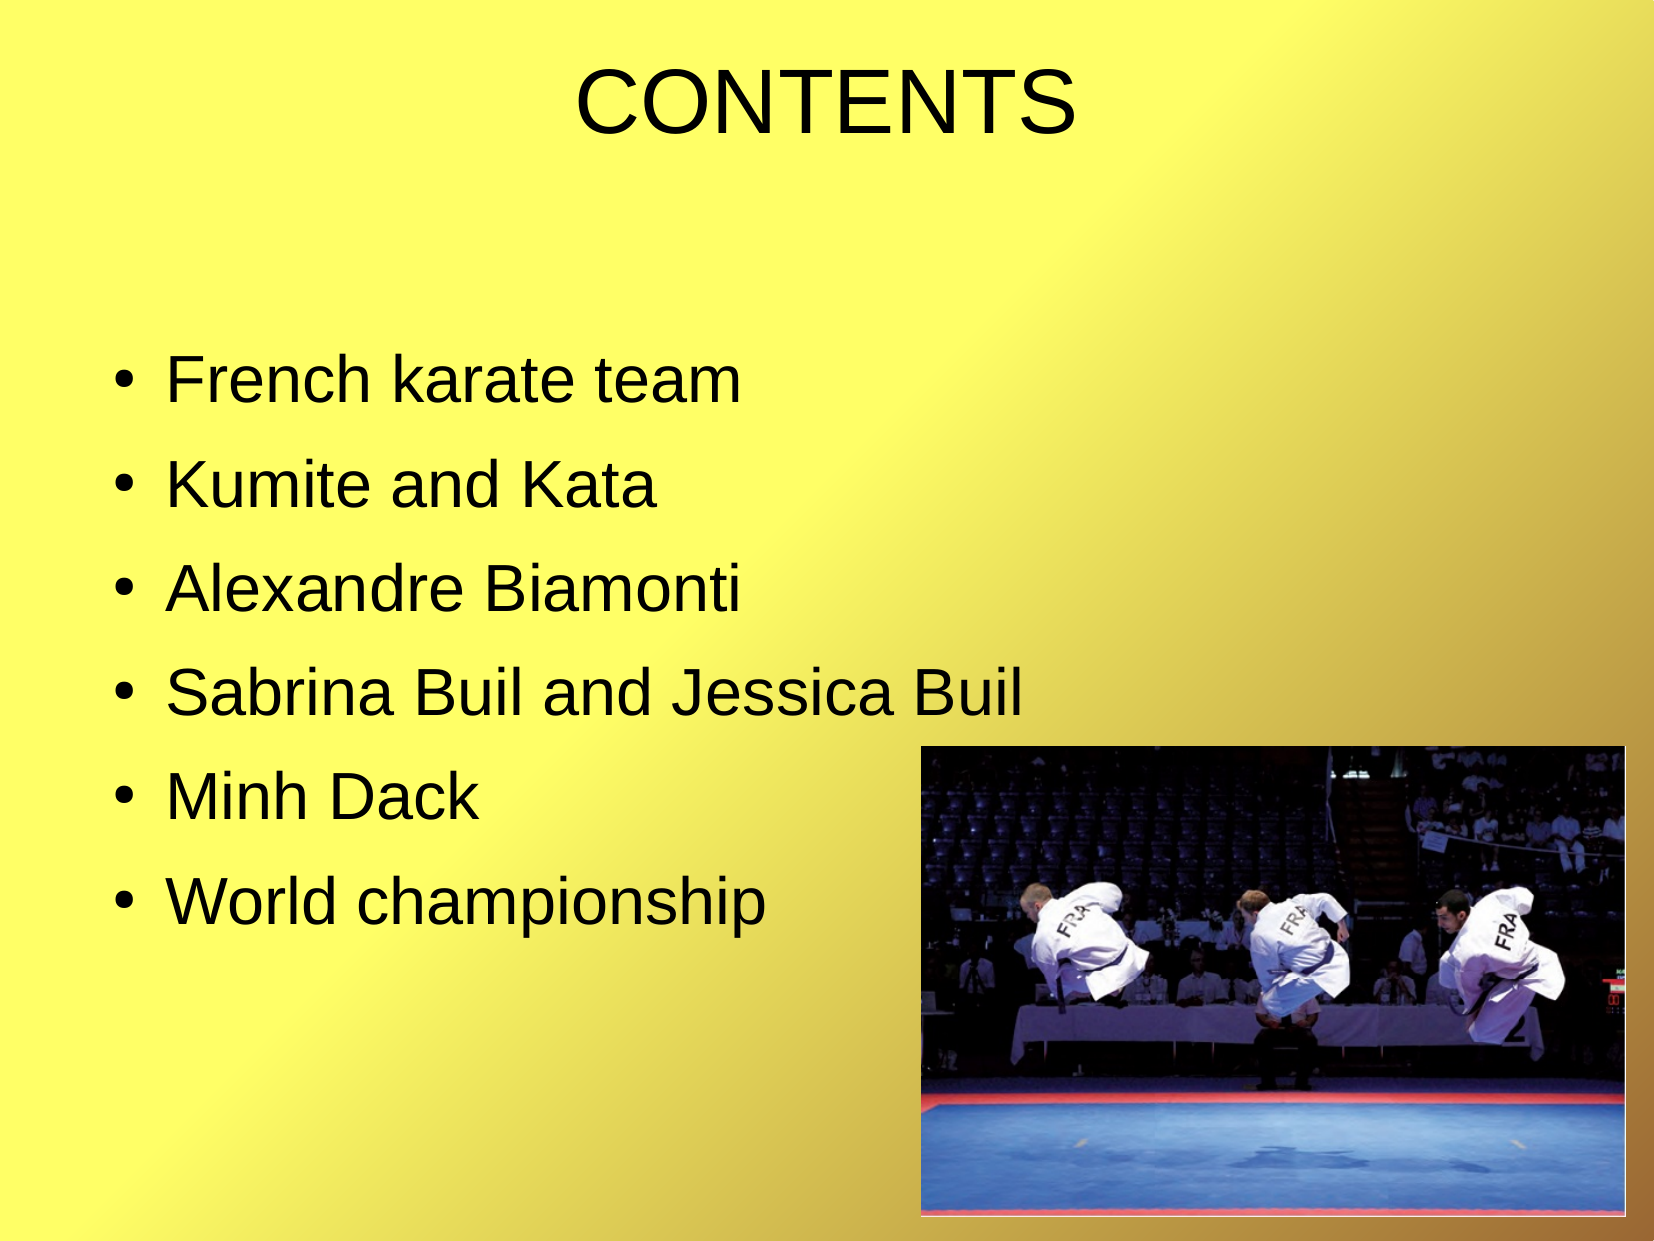

# CONTENTS
French karate team
Kumite and Kata
Alexandre Biamonti
Sabrina Buil and Jessica Buil
Minh Dack
World championship